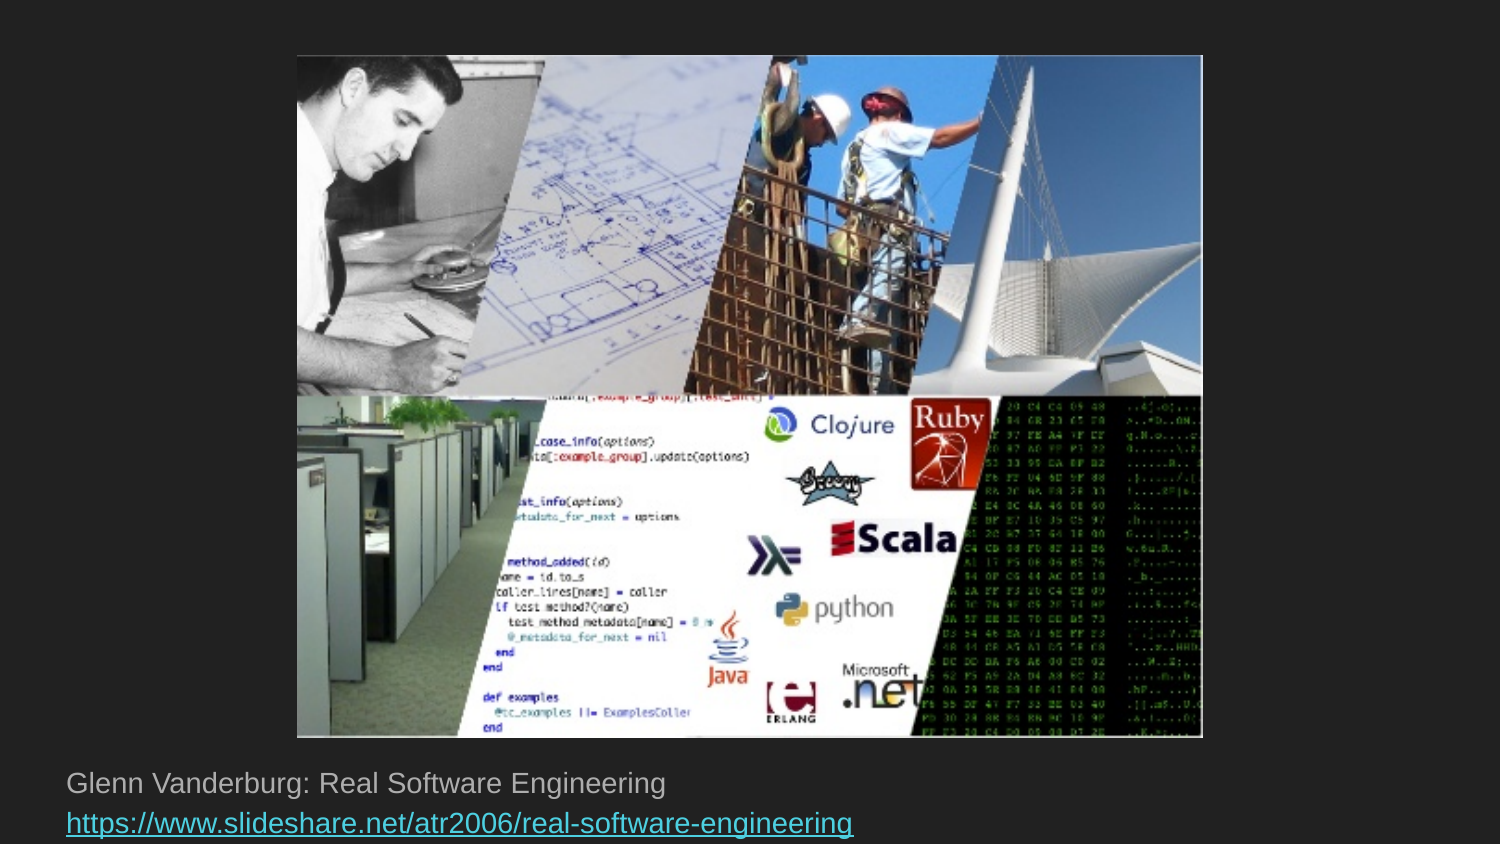

# Glenn Vanderburg: Real Software Engineering https://www.slideshare.net/atr2006/real-software-engineering